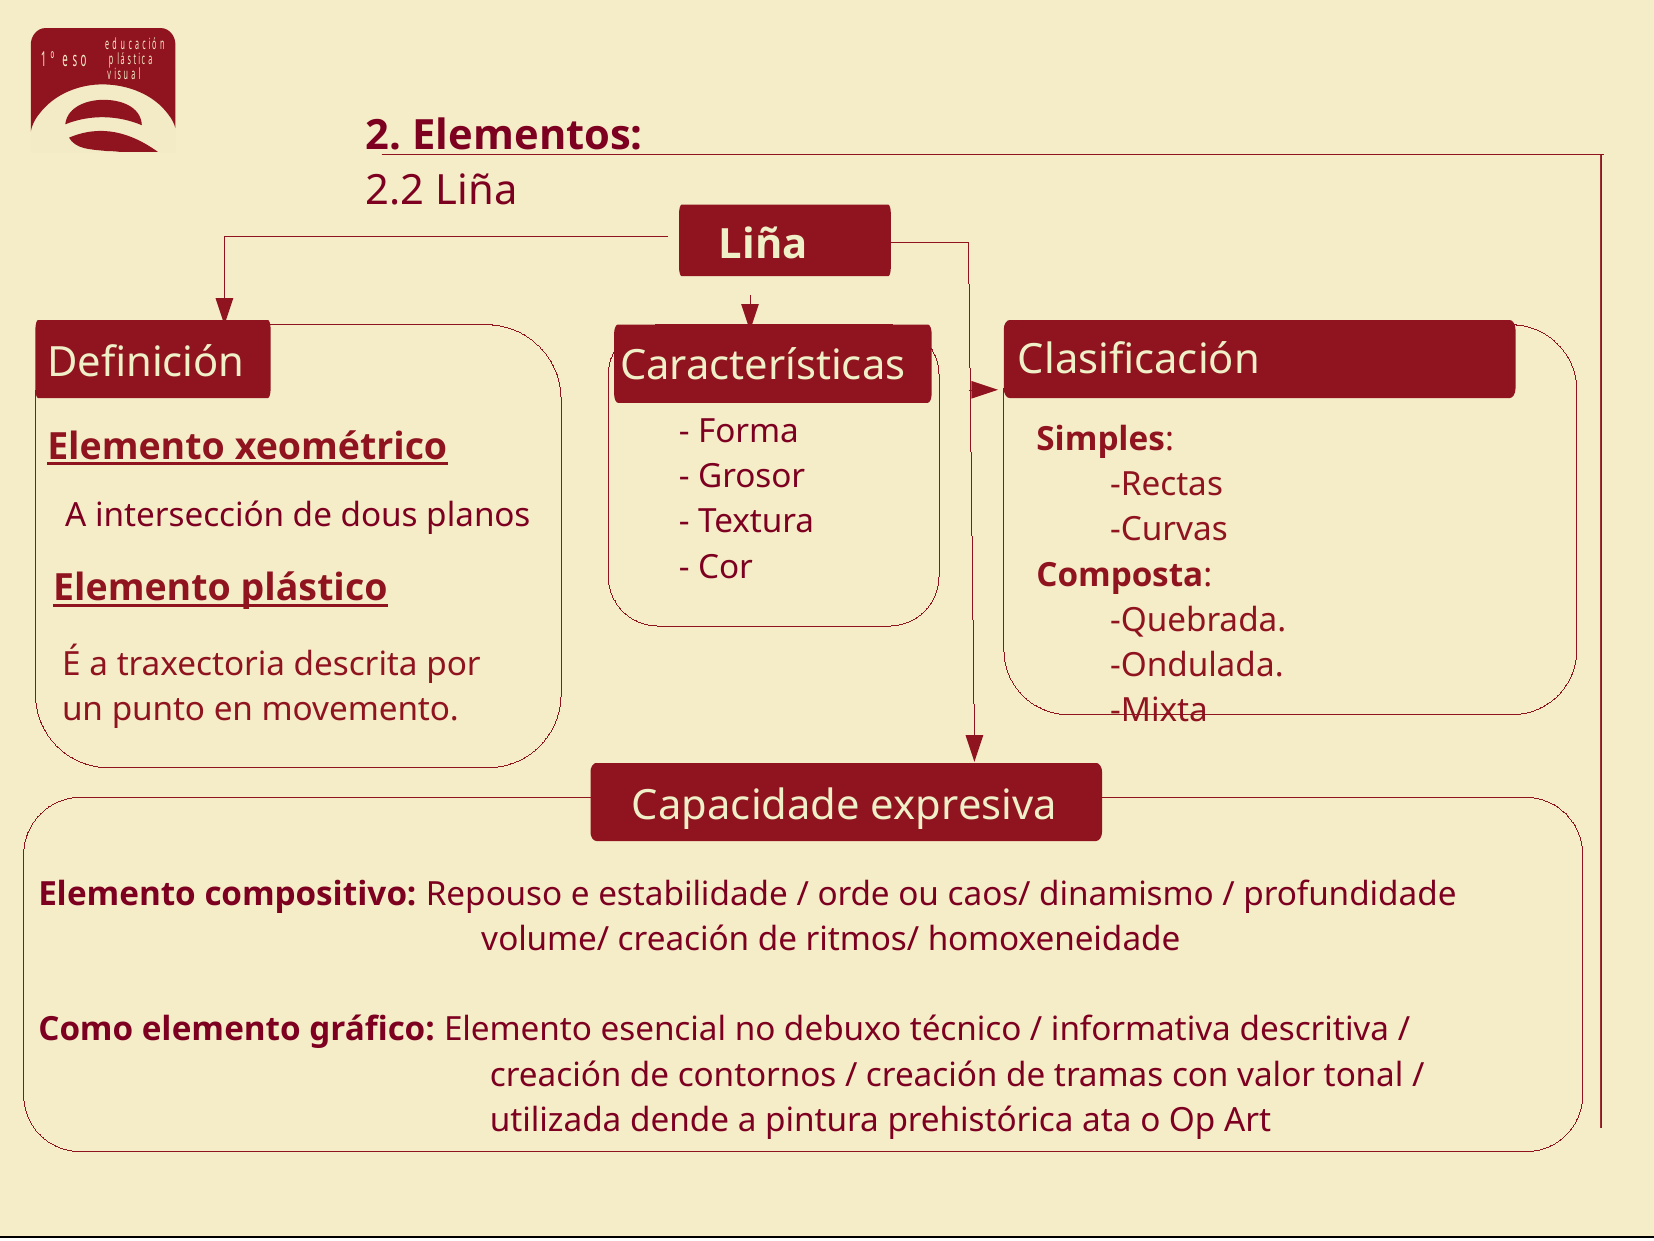

2. Elementos:
	2.2 Liña
Liña
#
Clasificación
Definición
Características
	- Forma
- Grosor
- Textura
- Cor
Simples:
	-Rectas
	-Curvas
Composta:
	-Quebrada.
	-Ondulada.
	-Mixta
Elemento xeométrico
A intersección de dous planos
Elemento plástico
É a traxectoria descrita por
un punto en movemento.
Capacidade expresiva
Elemento compositivo: Repouso e estabilidade / orde ou caos/ dinamismo / profundidade
						volume/ creación de ritmos/ homoxeneidade
Como elemento gráfico: Elemento esencial no debuxo técnico / informativa descritiva /
						 creación de contornos / creación de tramas con valor tonal /
						 utilizada dende a pintura prehistórica ata o Op Art